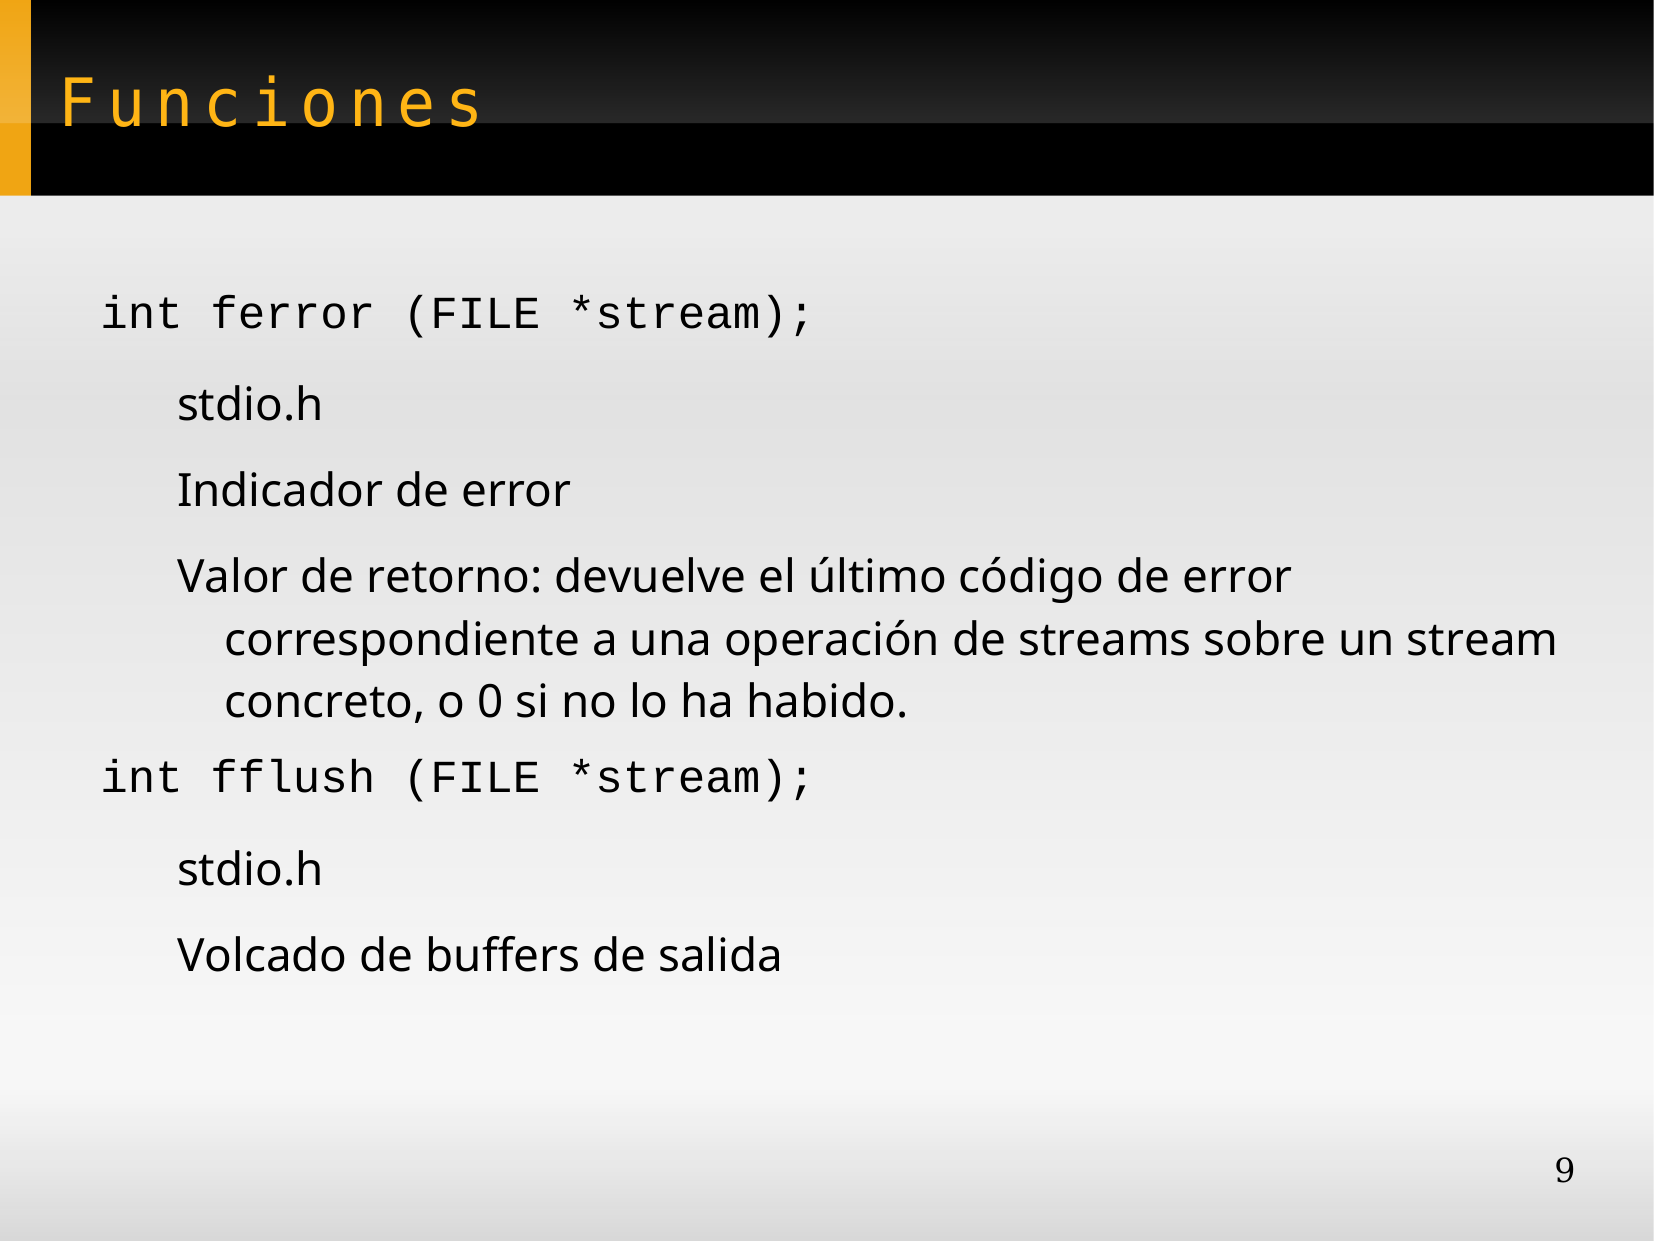

# Funciones
int ferror (FILE *stream);
stdio.h
Indicador de error
Valor de retorno: devuelve el último código de error correspondiente a una operación de streams sobre un stream concreto, o 0 si no lo ha habido.
int fflush (FILE *stream);
stdio.h
Volcado de buffers de salida
9